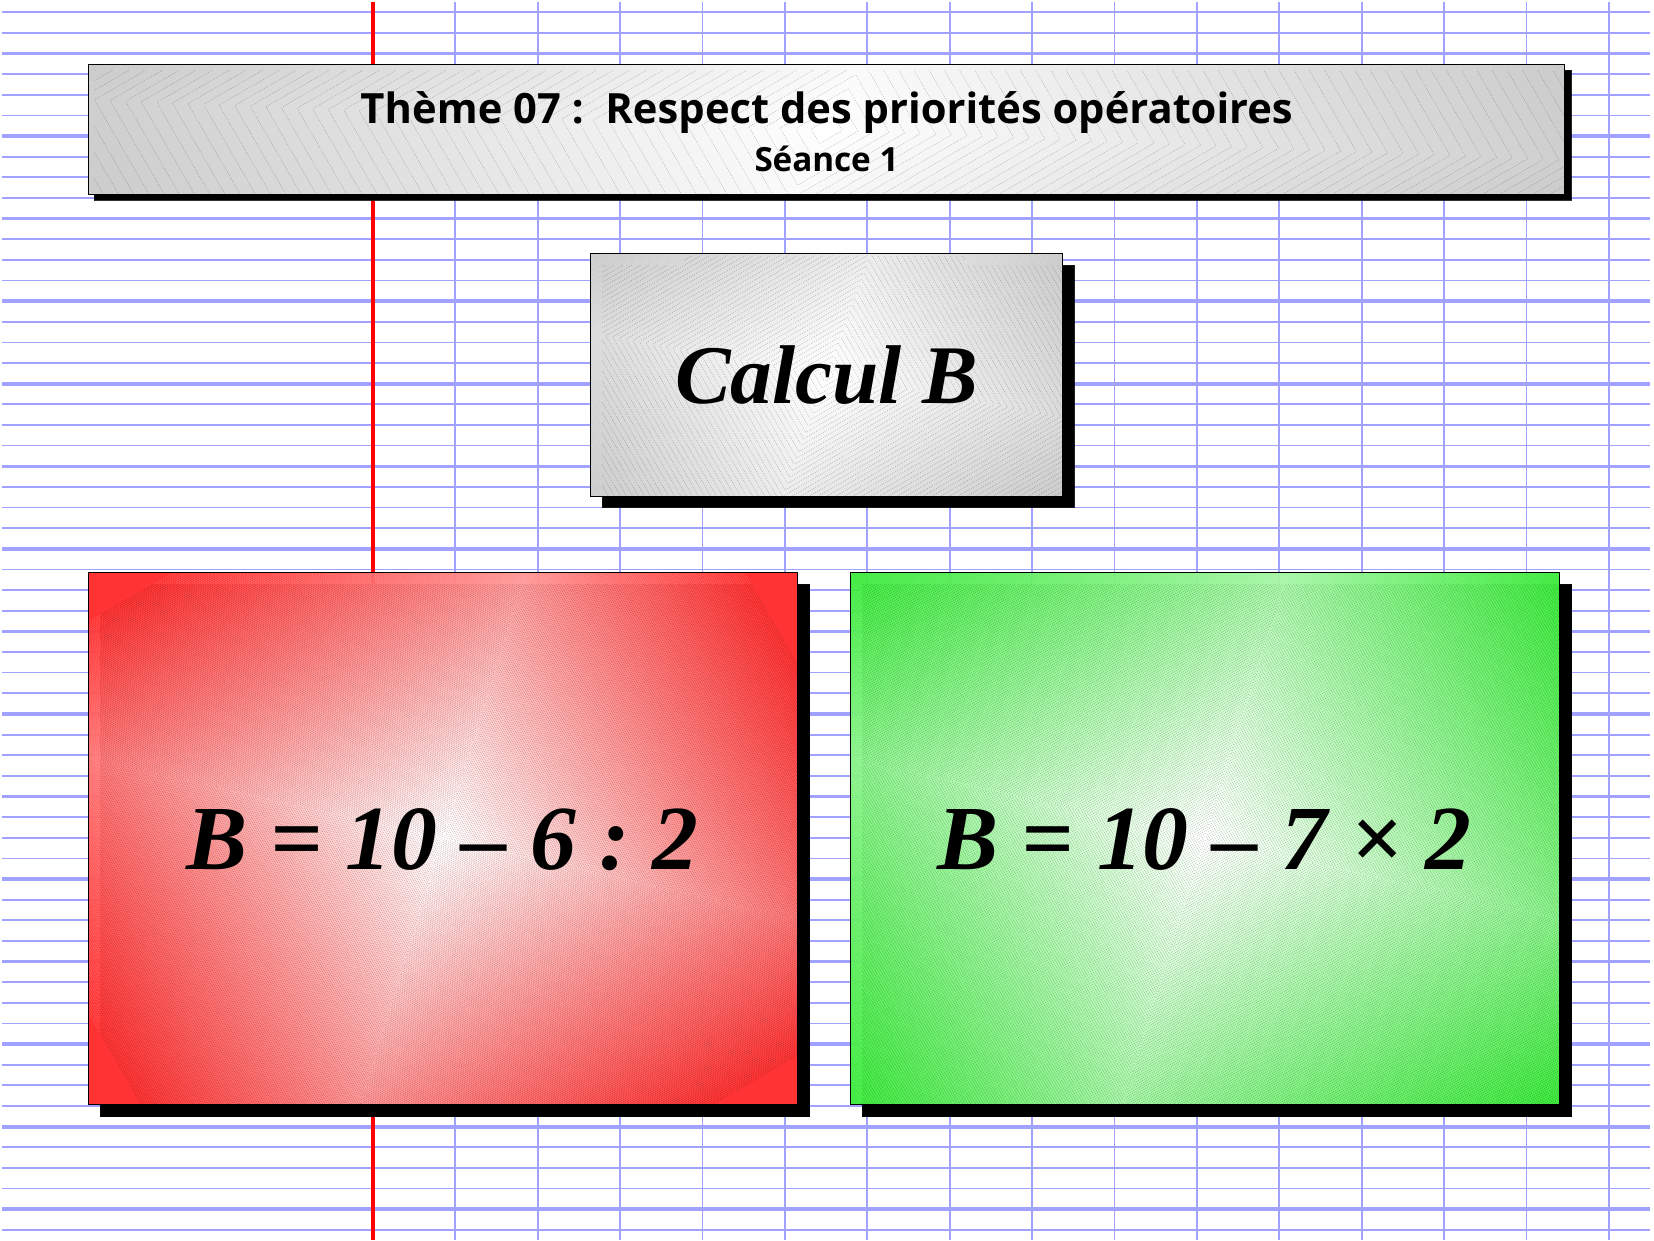

Thème 07 : Respect des priorités opératoires
Séance 1
Calcul B
10
11
12
13
14
15
9
0
1
2
3
4
5
6
7
8
B = 10 – 6 : 2
B = 10 – 7 × 2